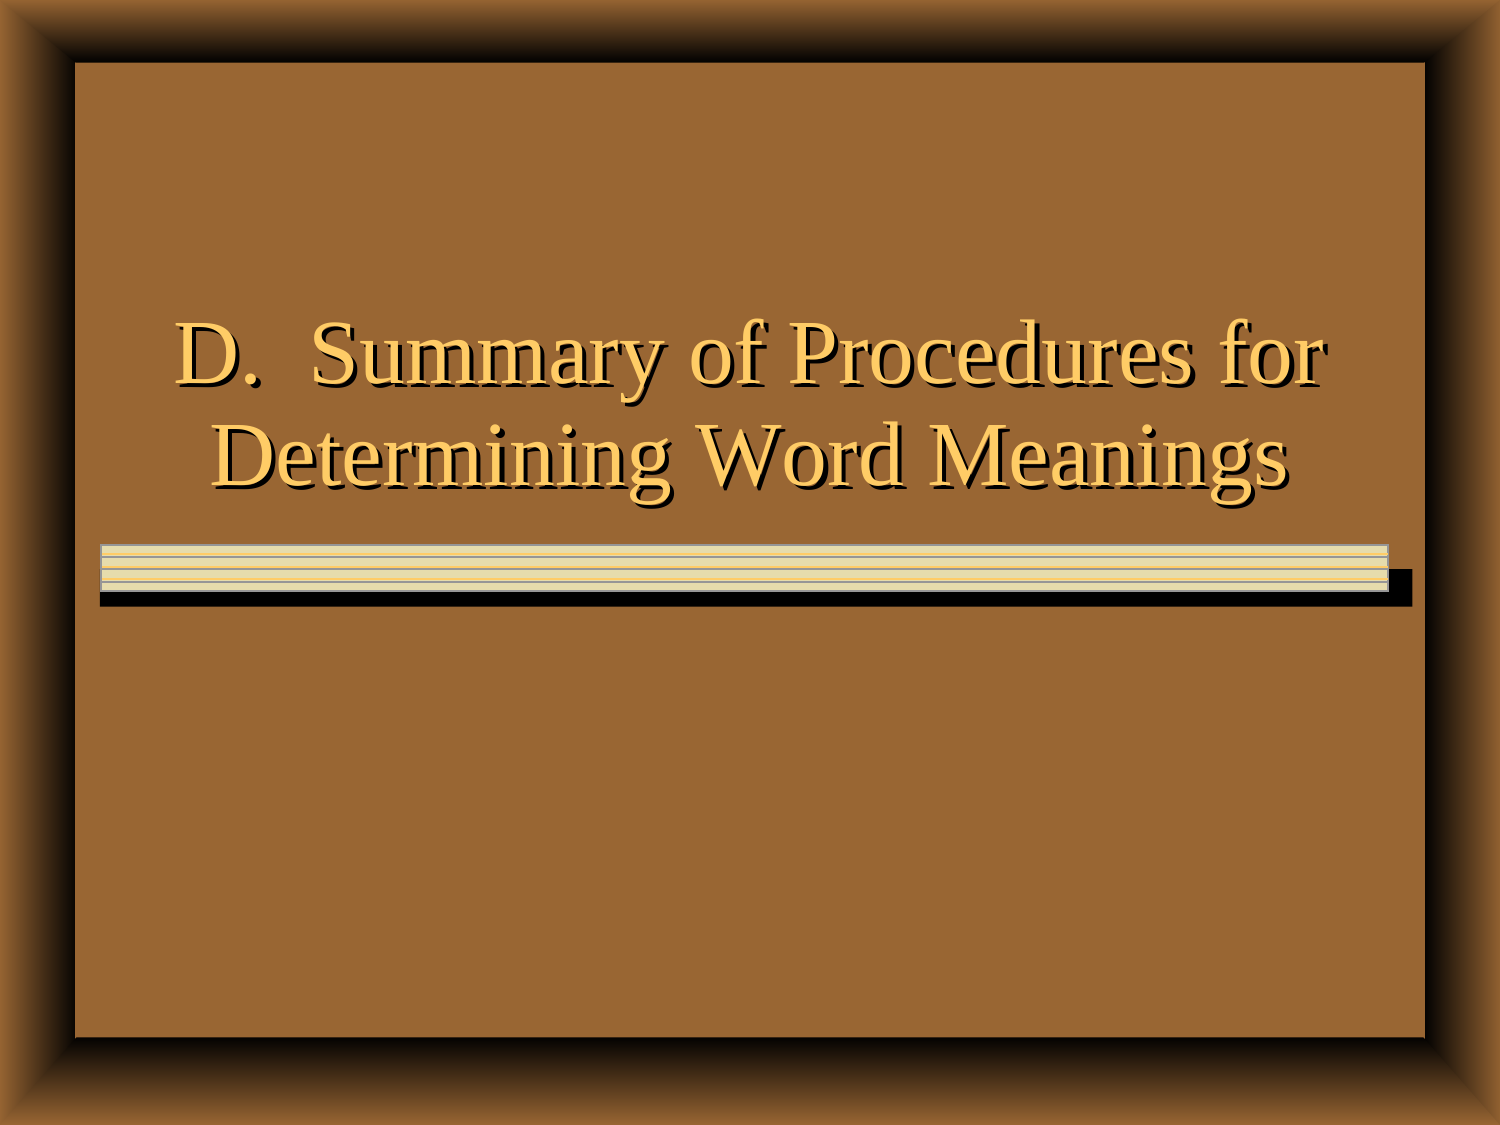

# D. Summary of Procedures for Determining Word Meanings